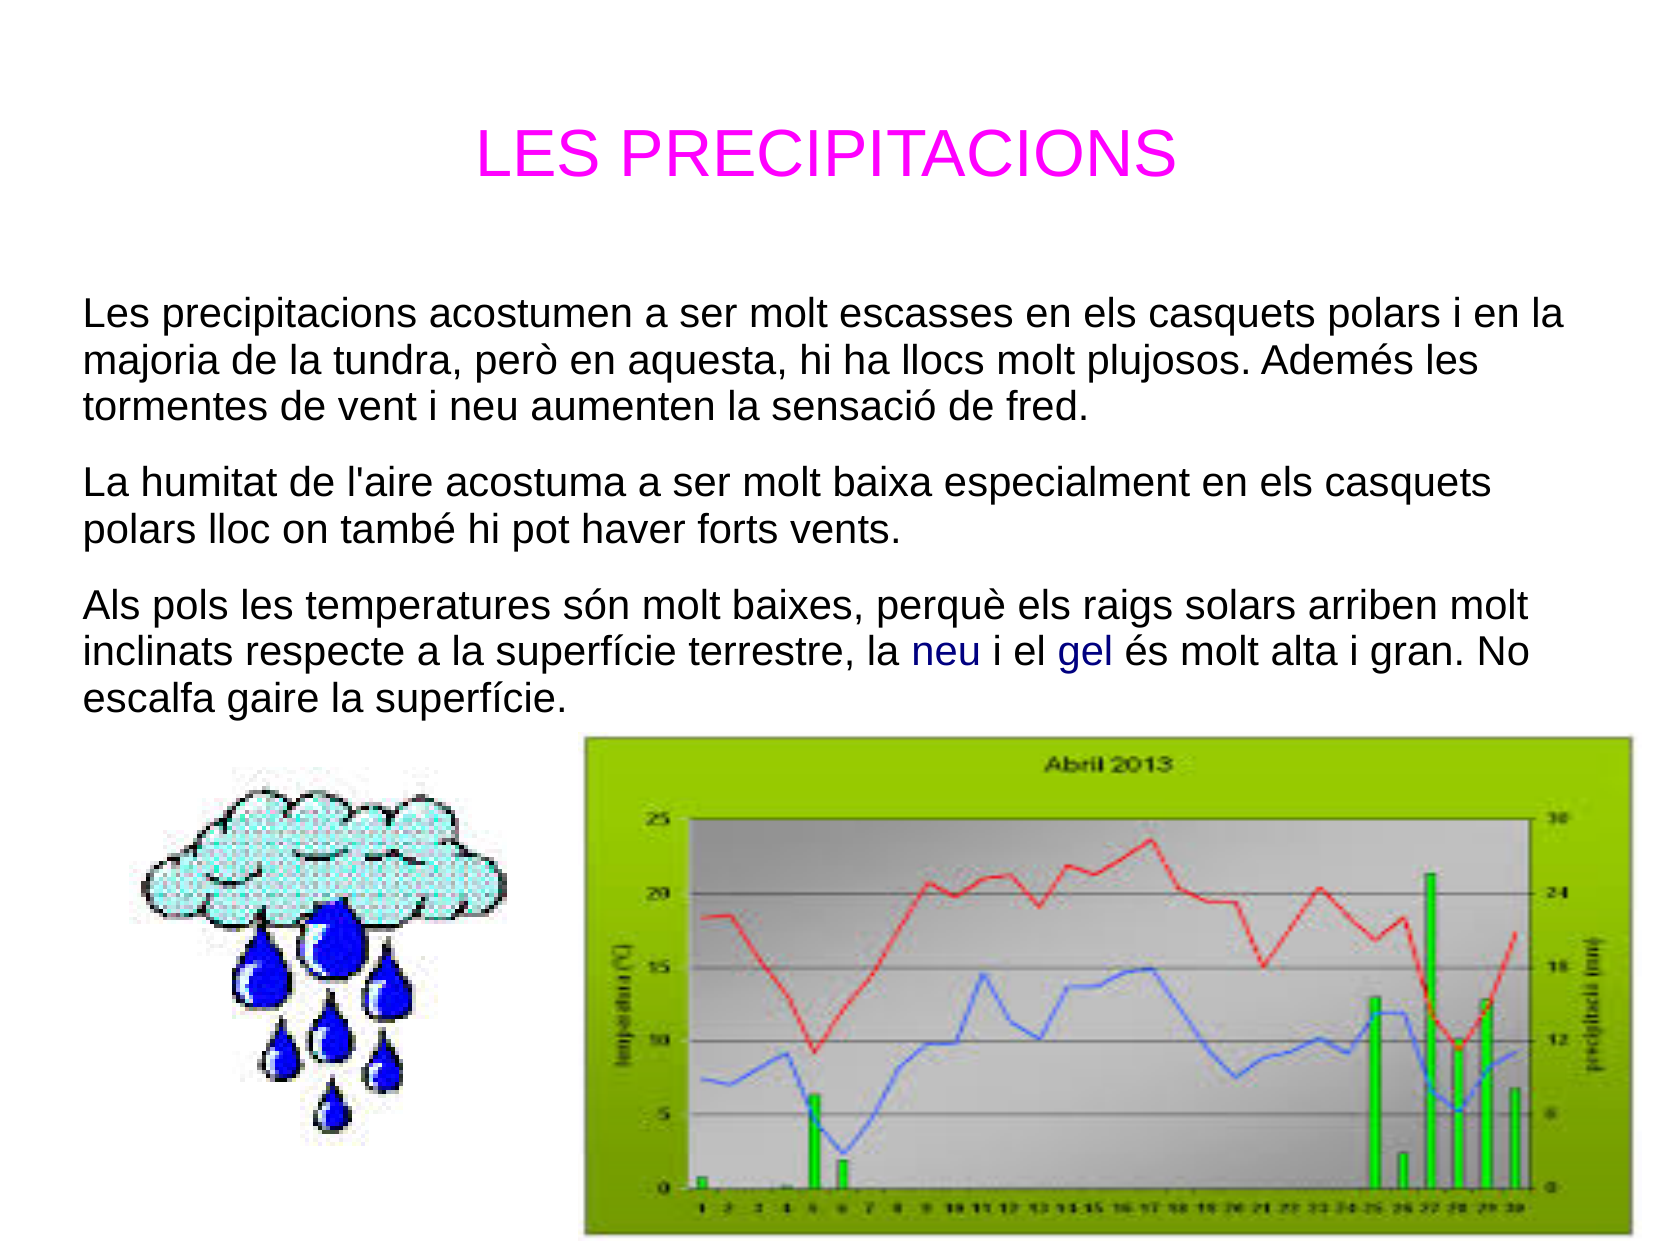

# LES PRECIPITACIONS
Les precipitacions acostumen a ser molt escasses en els casquets polars i en la majoria de la tundra, però en aquesta, hi ha llocs molt plujosos. Ademés les tormentes de vent i neu aumenten la sensació de fred.
La humitat de l'aire acostuma a ser molt baixa especialment en els casquets polars lloc on també hi pot haver forts vents.
Als pols les temperatures són molt baixes, perquè els raigs solars arriben molt inclinats respecte a la superfície terrestre, la neu i el gel és molt alta i gran. No escalfa gaire la superfície.